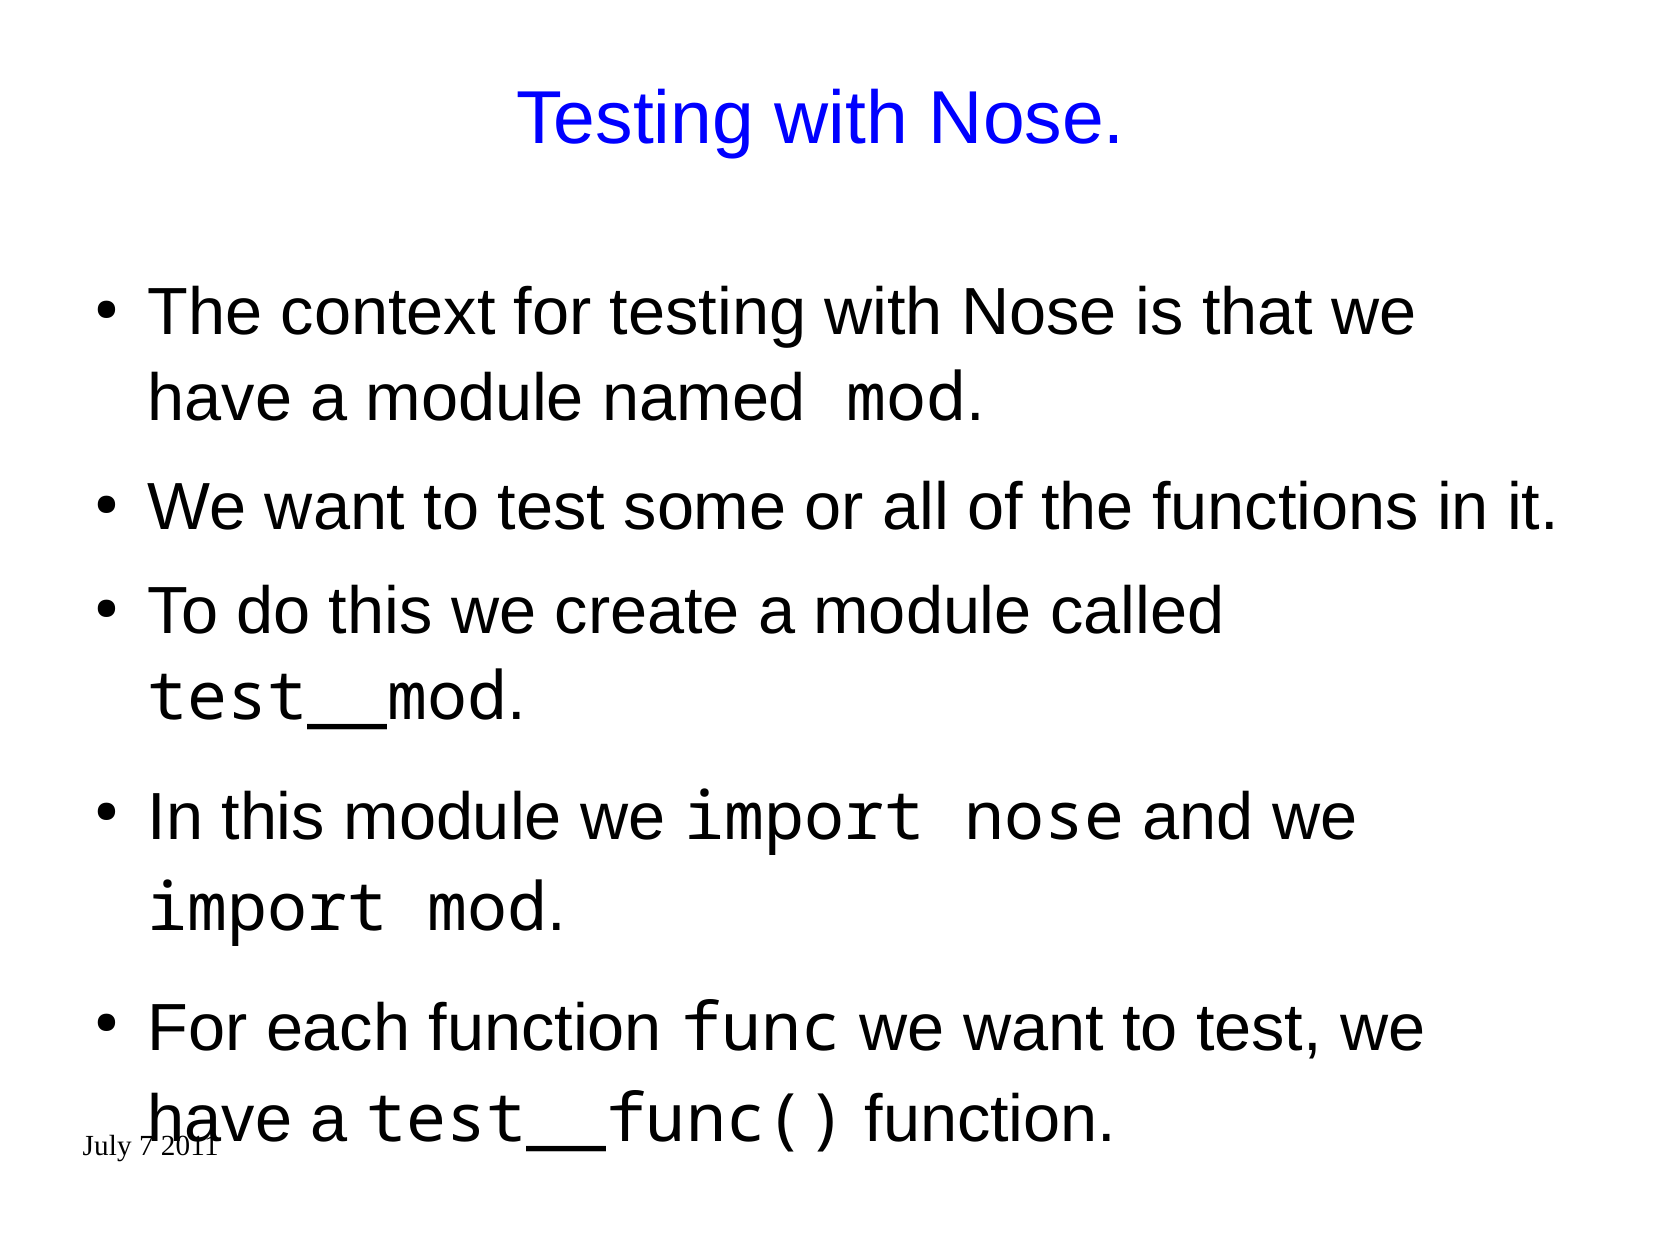

# Testing with Nose.
The context for testing with Nose is that we have a module named mod.
We want to test some or all of the functions in it.
To do this we create a module called test__mod.
In this module we import nose and we import mod.
For each function func we want to test, we have a test__func() function.
July 7 2011